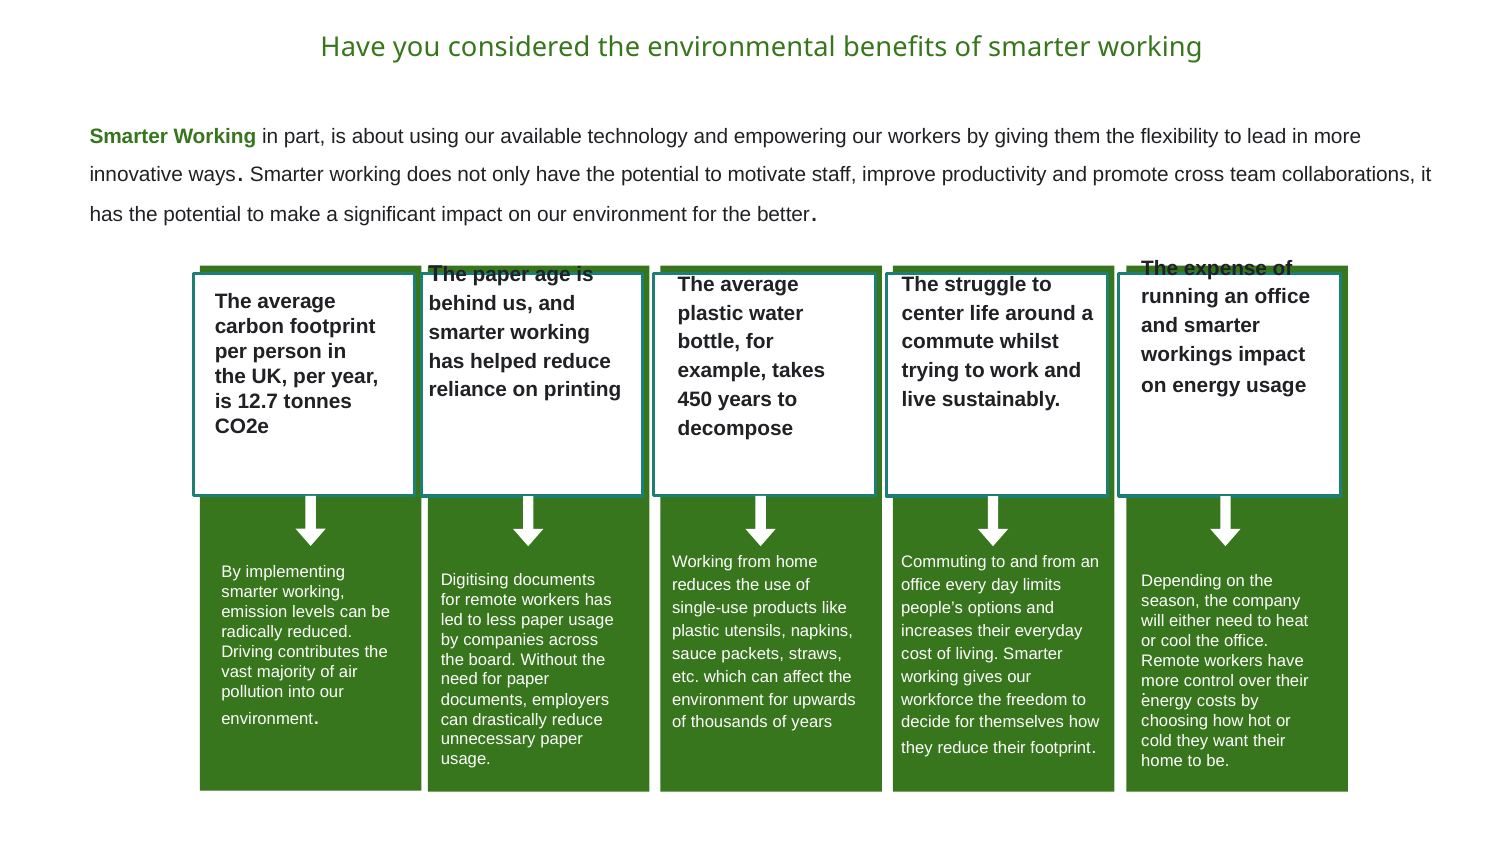

# Have you considered the environmental benefits of smarter working
Smarter Working in part, is about using our available technology and empowering our workers by giving them the flexibility to lead in more innovative ways. Smarter working does not only have the potential to motivate staff, improve productivity and promote cross team collaborations, it has the potential to make a significant impact on our environment for the better.
The expense of running an office and smarter workings impact on energy usage
.
The paper age is behind us, and smarter working has helped reduce reliance on printing
The average plastic water bottle, for example, takes 450 years to decompose
Working from home reduces the use of single-use products like plastic utensils, napkins, sauce packets, straws, etc. which can affect the environment for upwards of thousands of years
The struggle to center life around a commute whilst trying to work and live sustainably.
The average carbon footprint per person in the UK, per year, is 12.7 tonnes CO2e
By implementing smarter working, emission levels can be radically reduced. Driving contributes the vast majority of air pollution into our environment.
Digitising documents for remote workers has led to less paper usage by companies across the board. Without the need for paper documents, employers can drastically reduce unnecessary paper usage.
Commuting to and from an office every day limits people’s options and increases their everyday cost of living. Smarter working gives our workforce the freedom to decide for themselves how they reduce their footprint.
Depending on the season, the company will either need to heat or cool the office. Remote workers have more control over their energy costs by choosing how hot or cold they want their home to be.